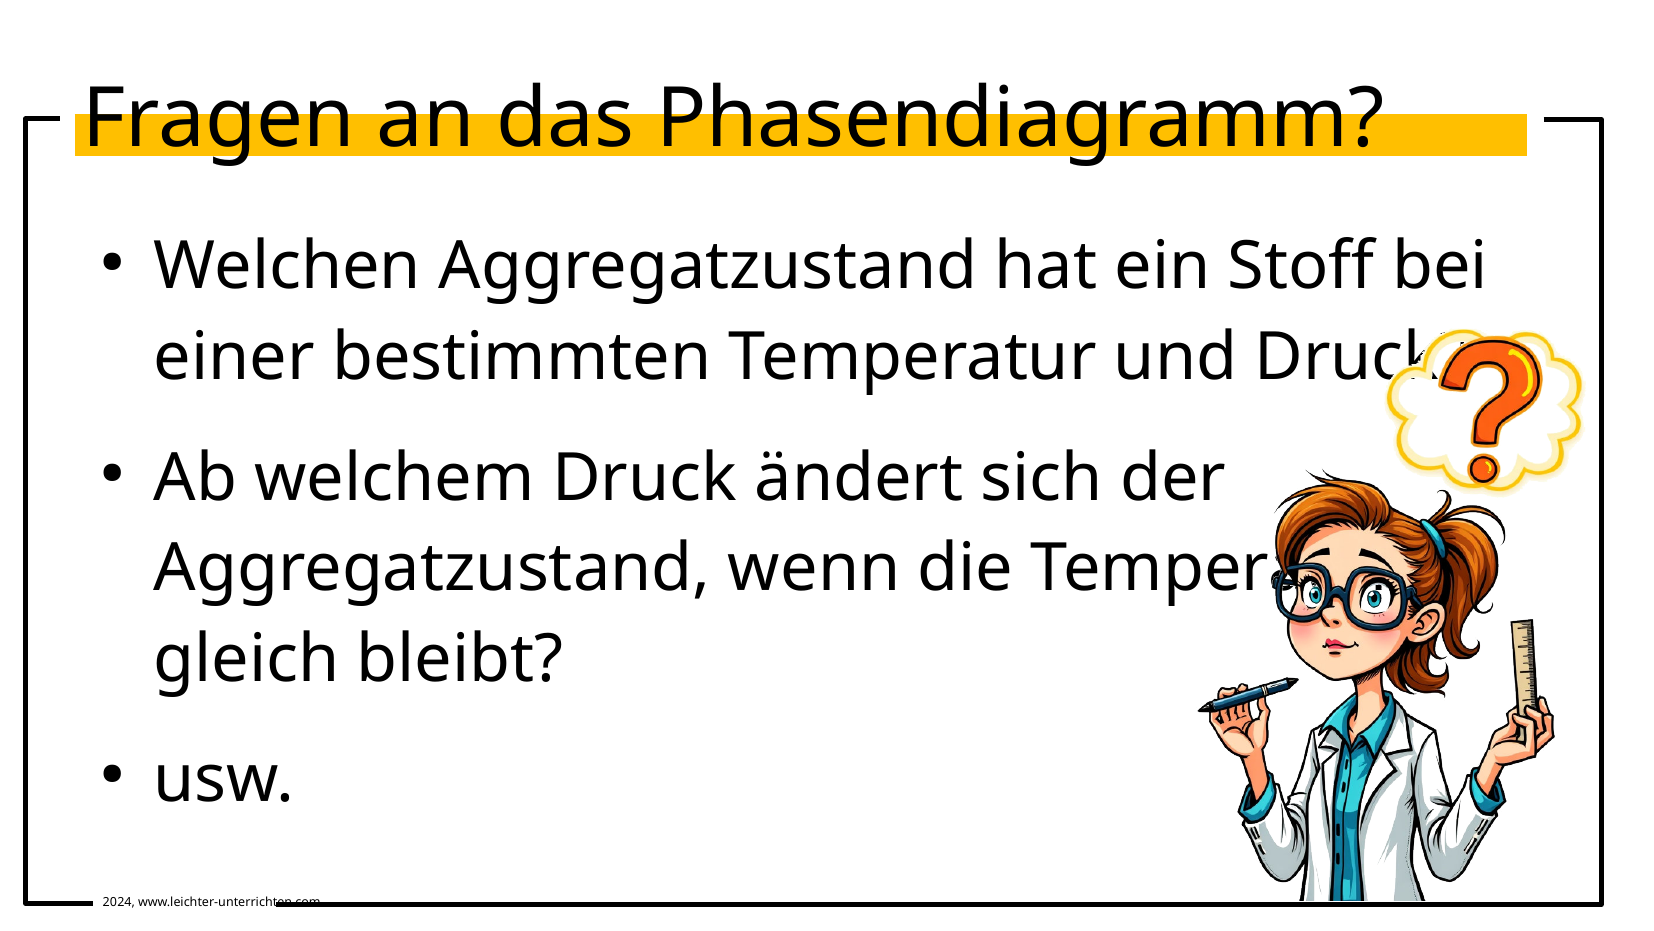

# Fragen an das Phasendiagramm?
Welchen Aggregatzustand hat ein Stoff bei einer bestimmten Temperatur und Druck?
Ab welchem Druck ändert sich der
Aggregatzustand, wenn die Temperatur
gleich bleibt?
usw.